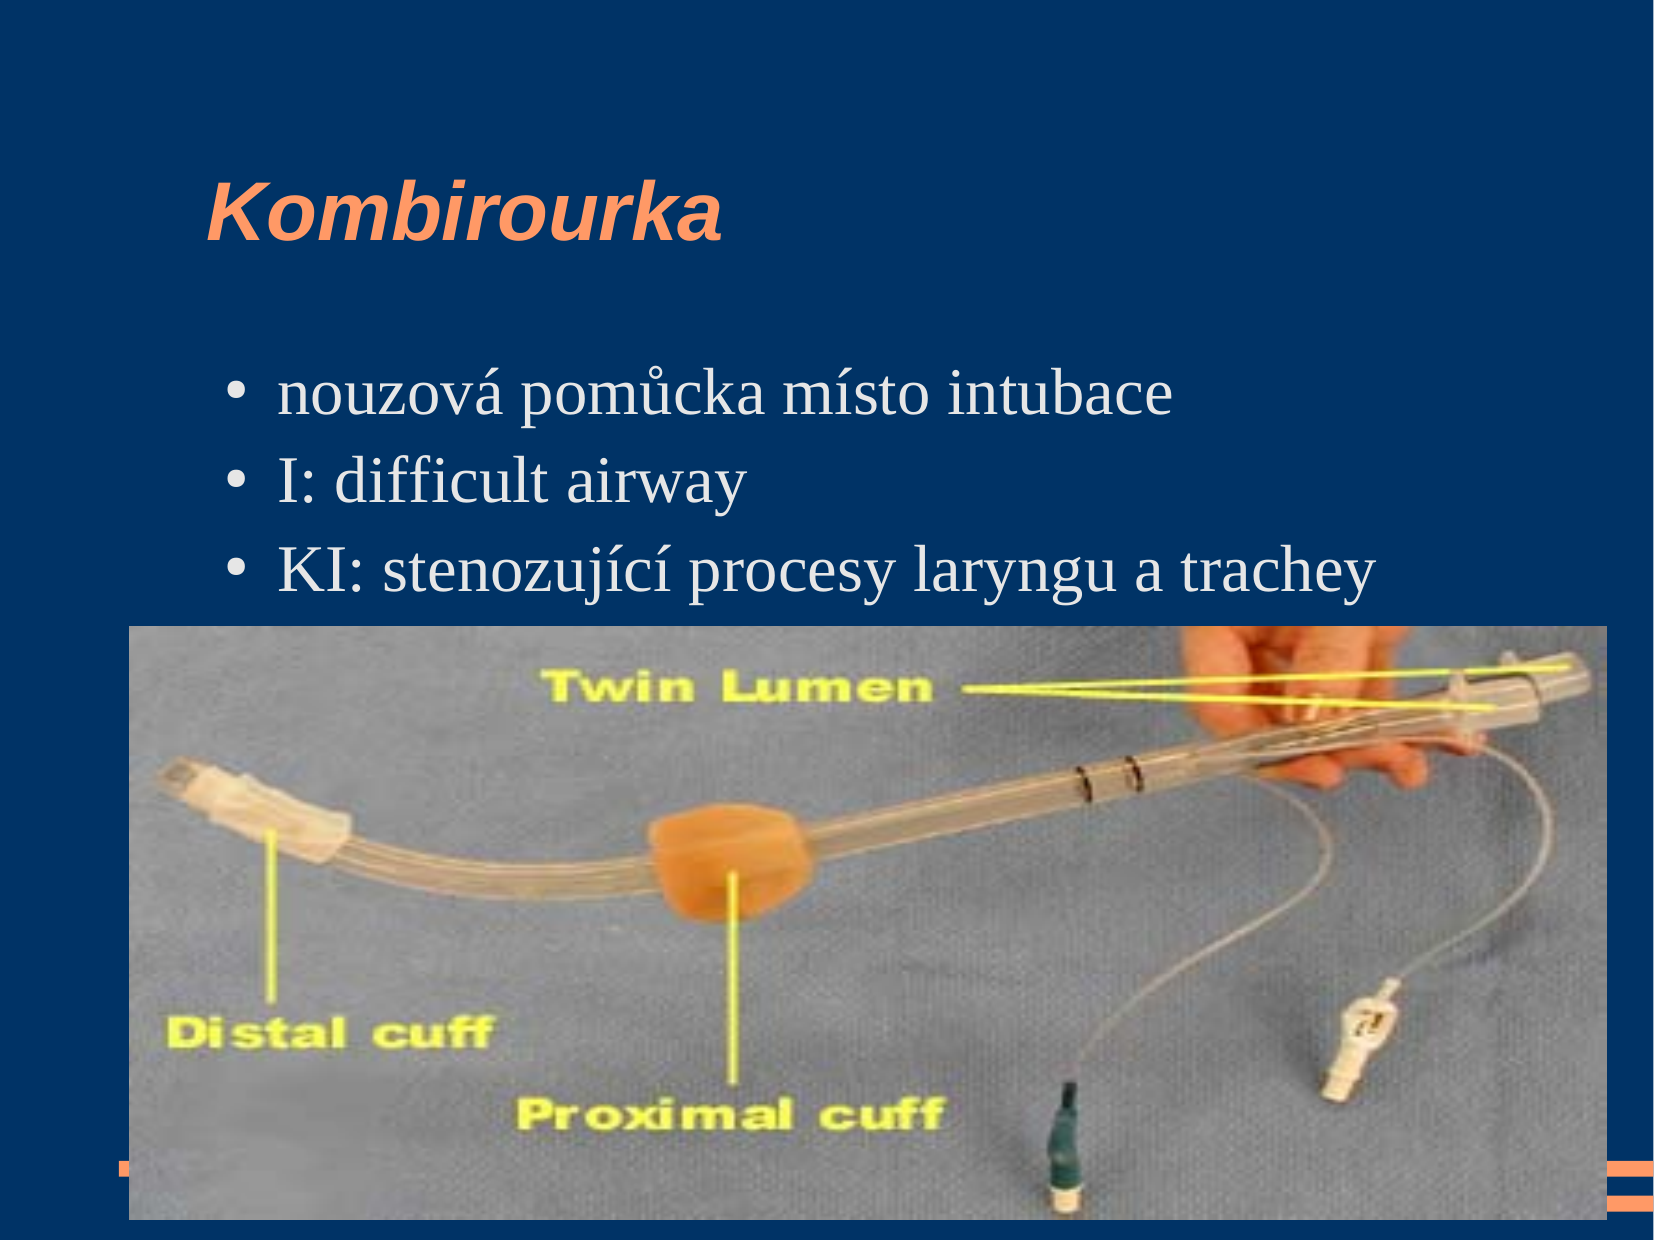

# Kombirourka
nouzová pomůcka místo intubace
I: difficult airway
KI: stenozující procesy laryngu a trachey